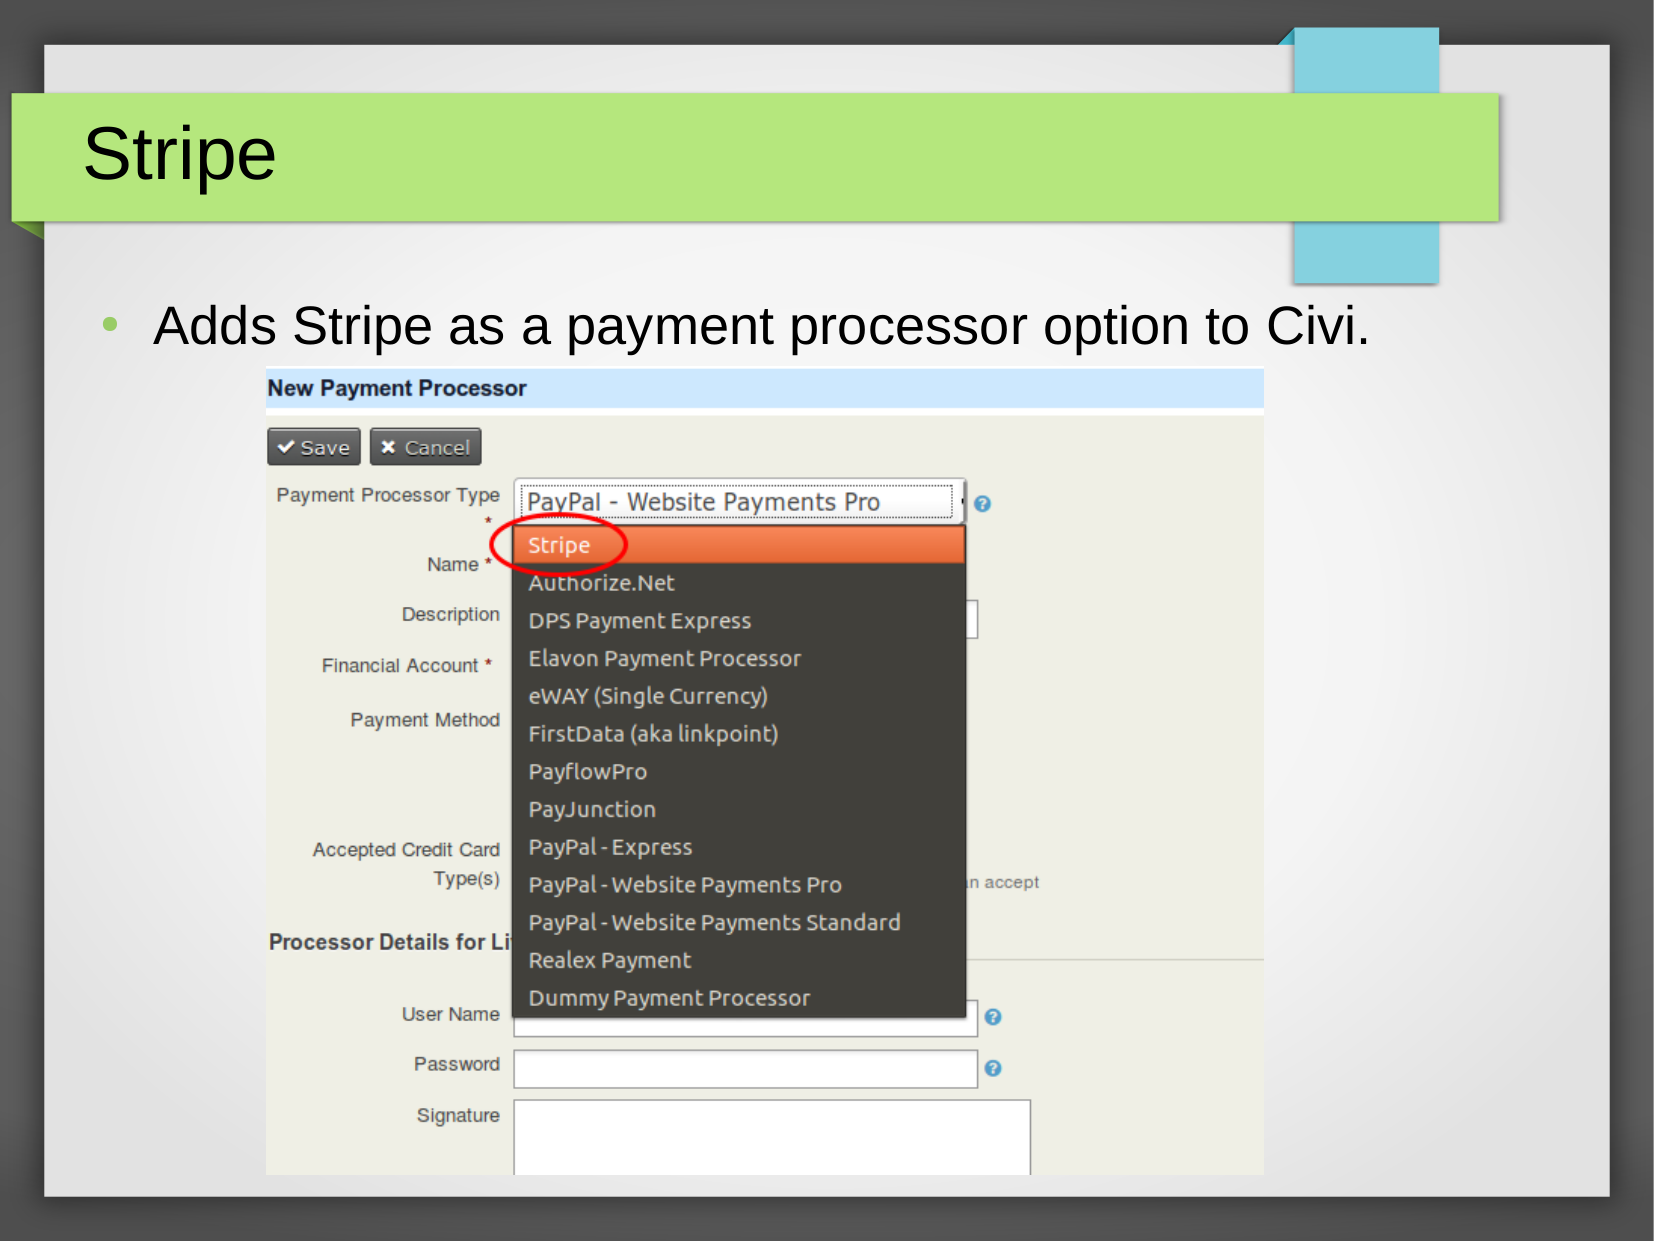

# Stripe
Adds Stripe as a payment processor option to Civi.